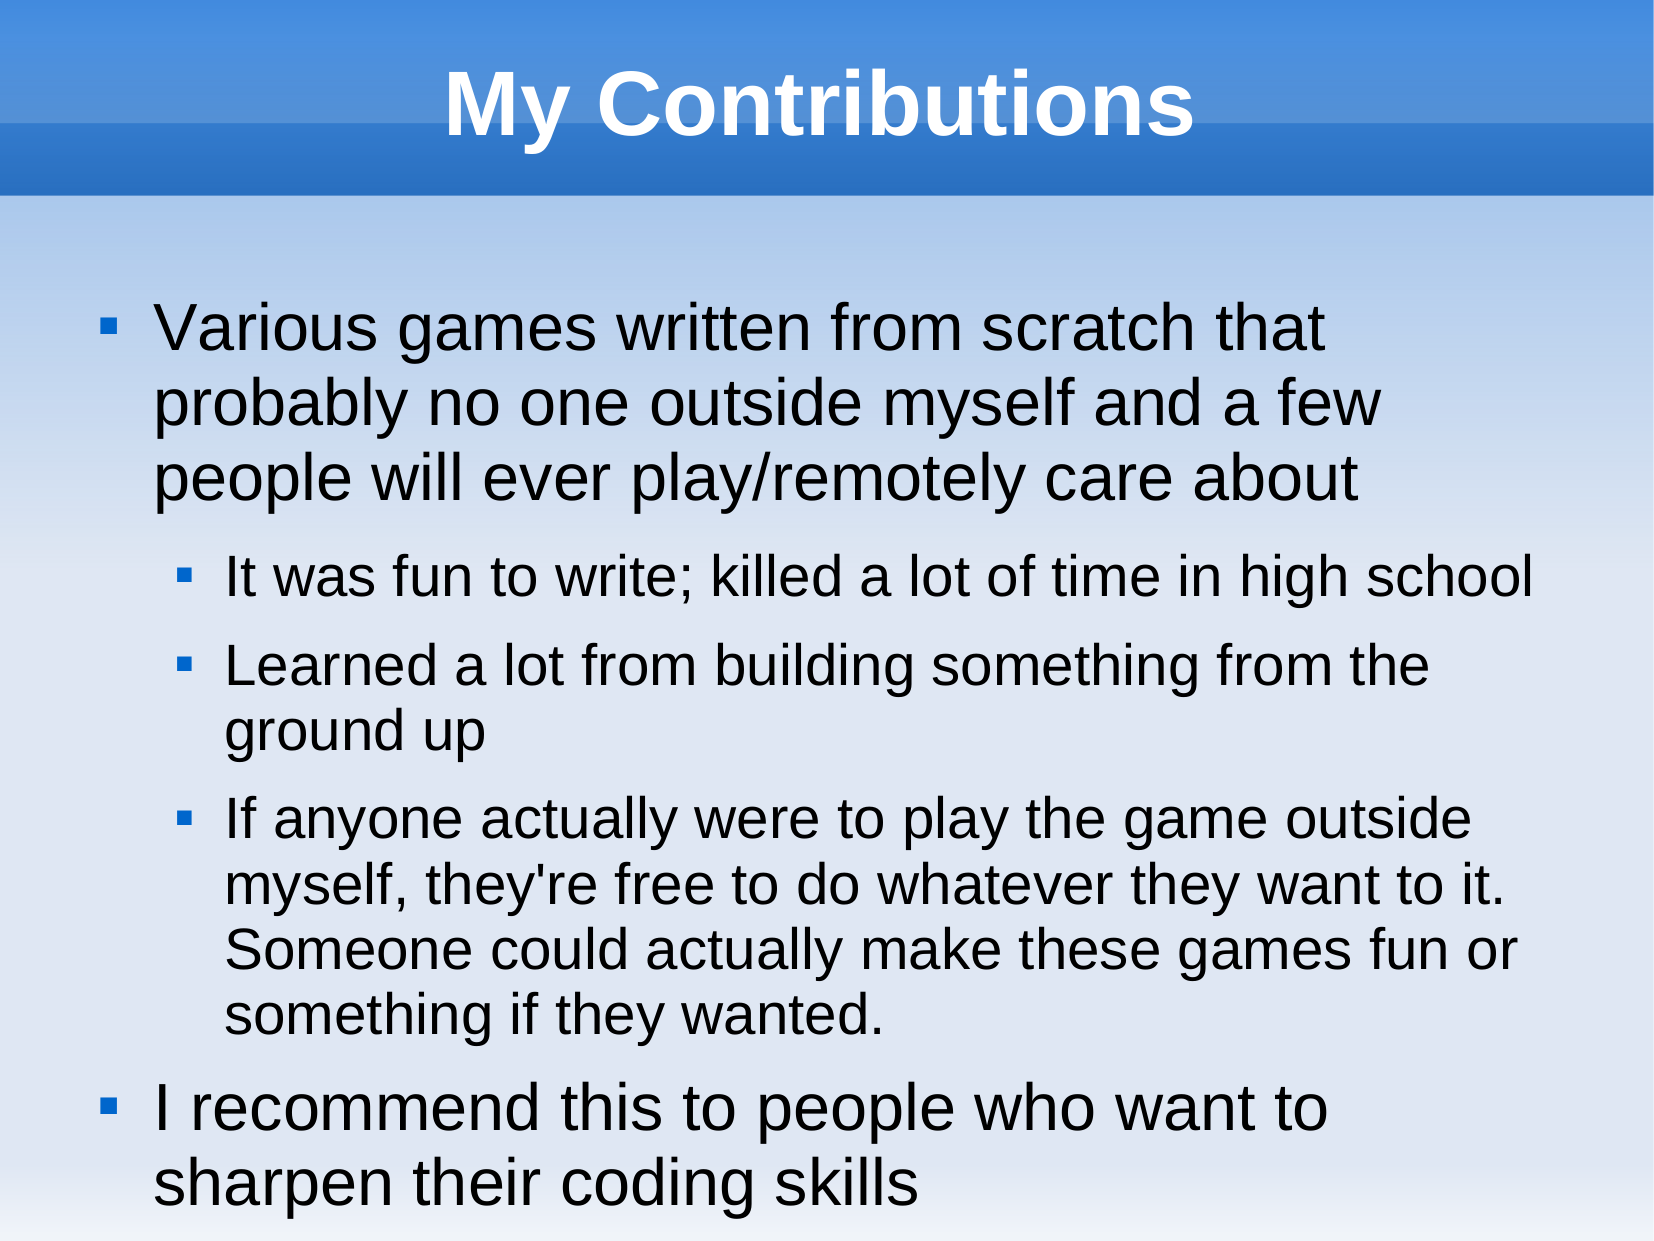

# My Contributions
Various games written from scratch that probably no one outside myself and a few people will ever play/remotely care about
It was fun to write; killed a lot of time in high school
Learned a lot from building something from the ground up
If anyone actually were to play the game outside myself, they're free to do whatever they want to it. Someone could actually make these games fun or something if they wanted.
I recommend this to people who want to sharpen their coding skills